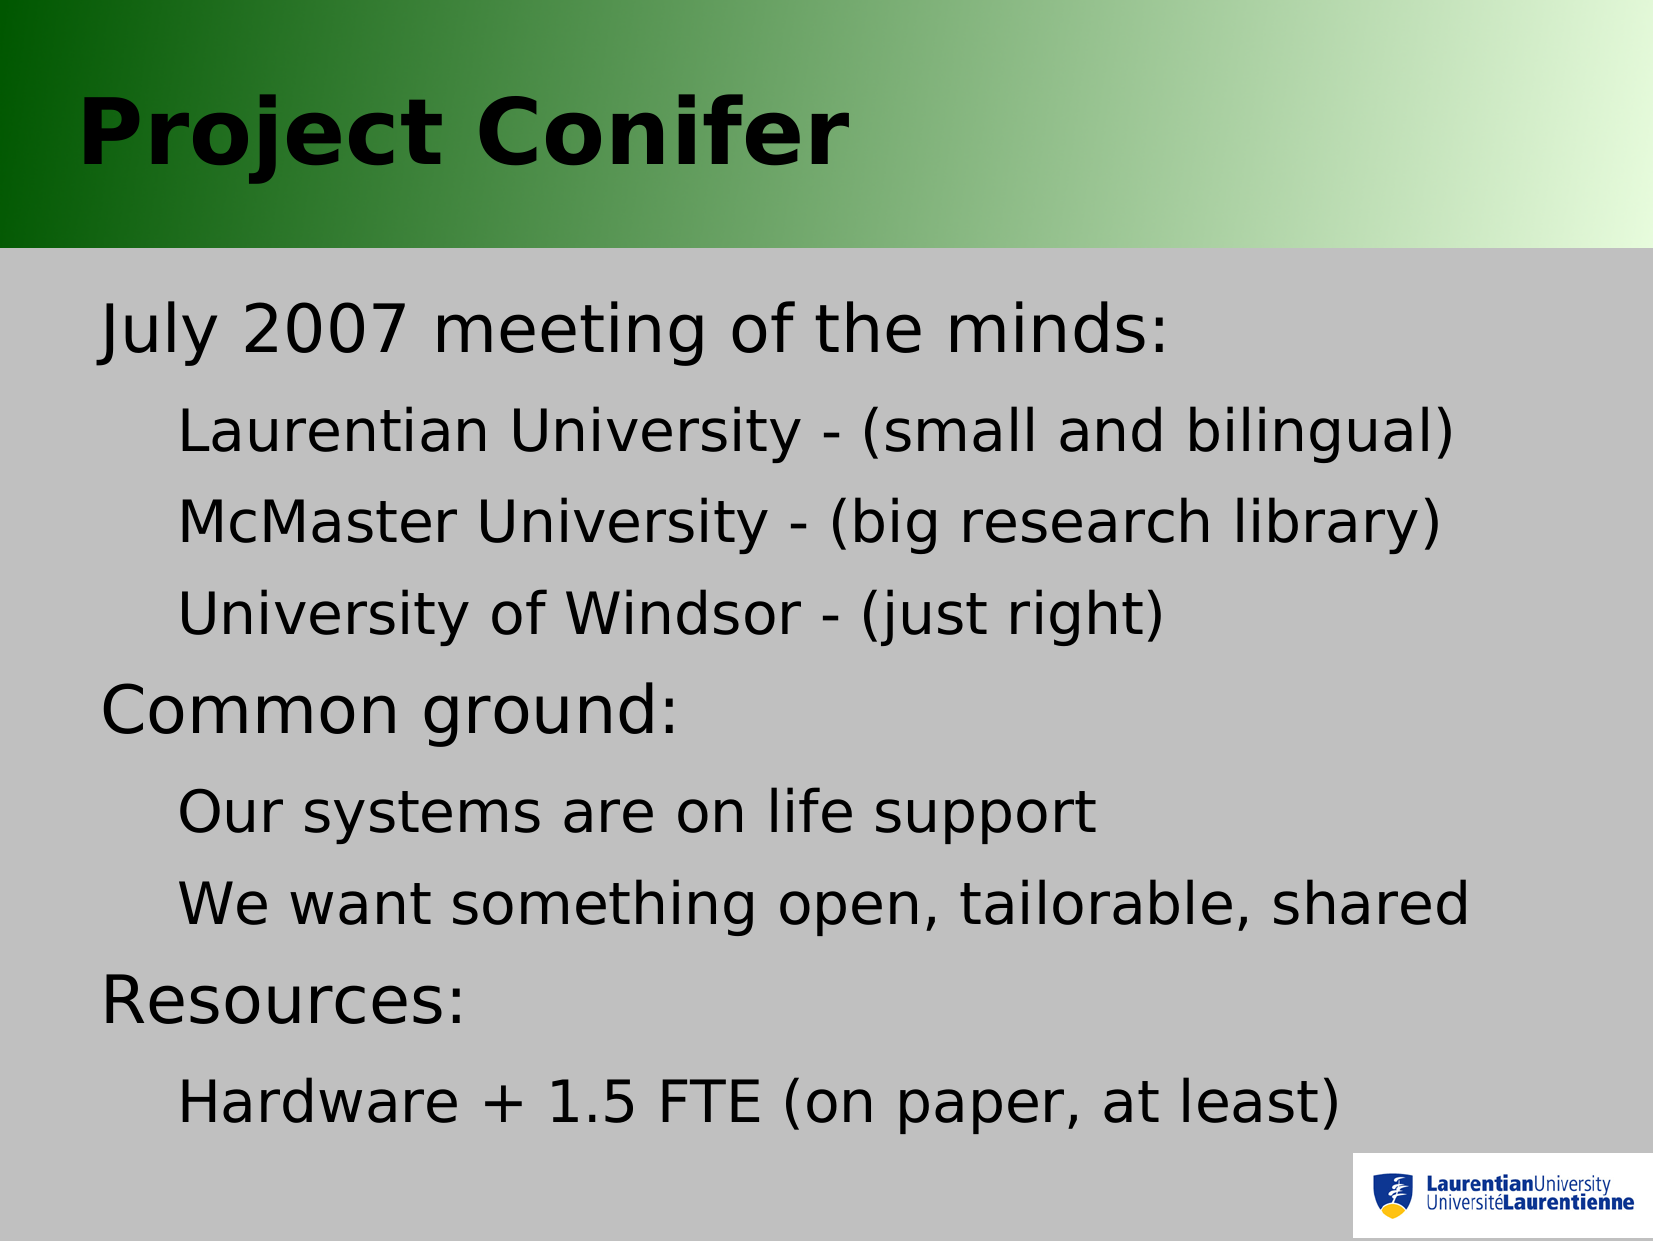

# Project Conifer
July 2007 meeting of the minds:
Laurentian University - (small and bilingual)
McMaster University - (big research library)
University of Windsor - (just right)
Common ground:
Our systems are on life support
We want something open, tailorable, shared
Resources:
Hardware + 1.5 FTE (on paper, at least)